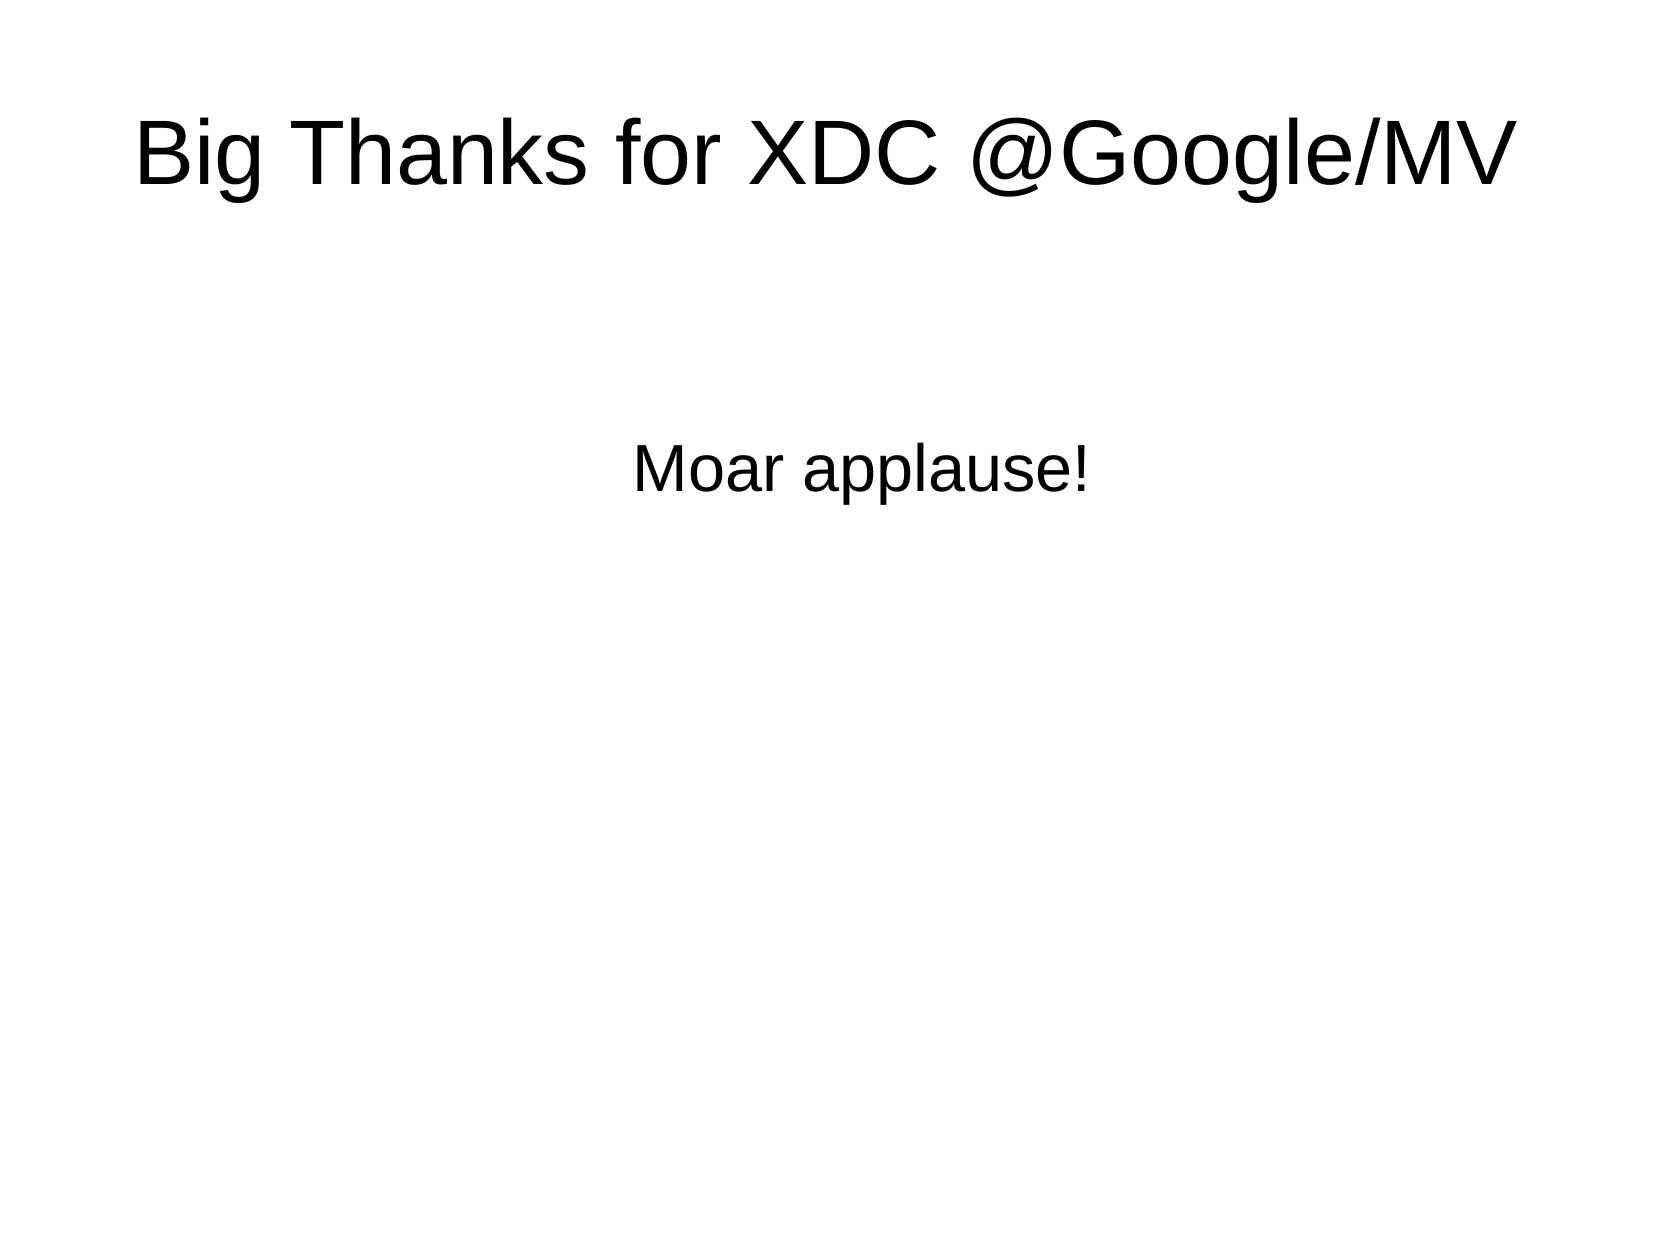

# Big Thanks for XDC @Google/MV
Moar applause!